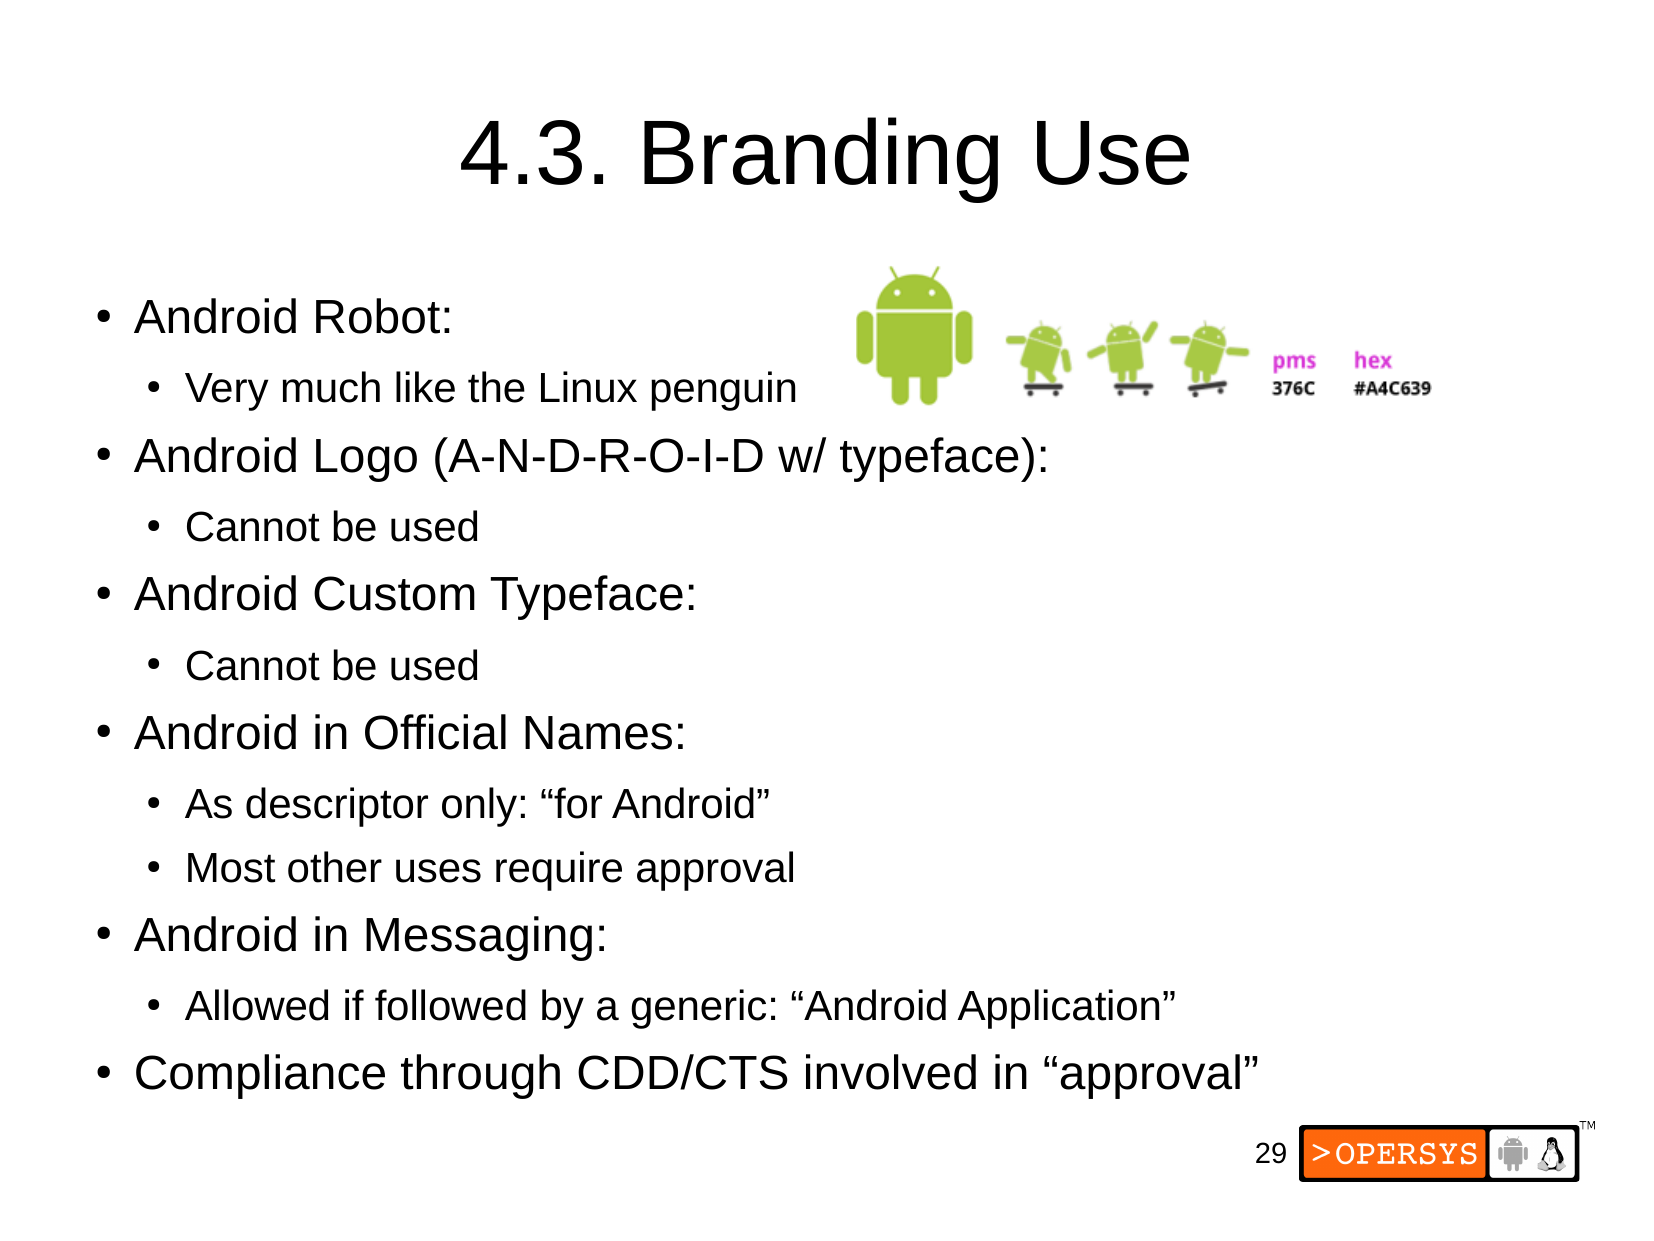

# 4.3. Branding Use
Android Robot:
Very much like the Linux penguin
Android Logo (A-N-D-R-O-I-D w/ typeface):
Cannot be used
Android Custom Typeface:
Cannot be used
Android in Official Names:
As descriptor only: “for Android”
Most other uses require approval
Android in Messaging:
Allowed if followed by a generic: “Android Application”
Compliance through CDD/CTS involved in “approval”